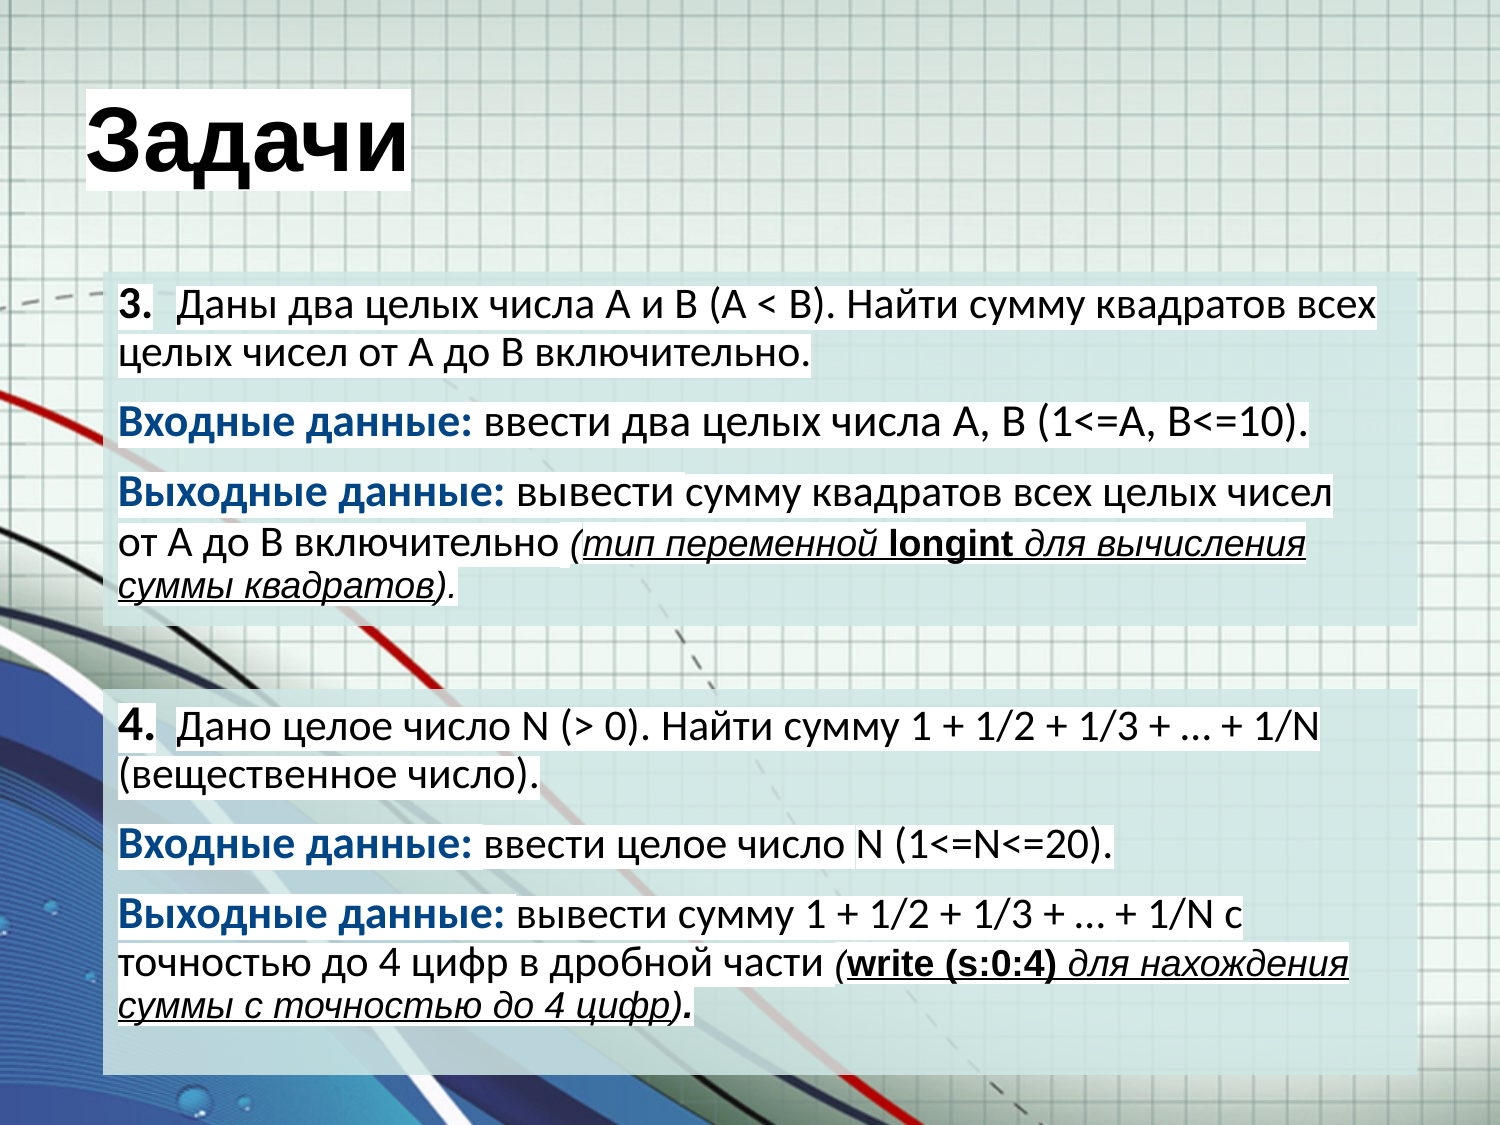

Задачи
# 3.	Даны два целых числа A и B (A < B). Найти сумму квадратов всех целых чисел от A до B включительно.
Входные данные: ввести два целых числа A, B (1<=A, B<=10).
Выходные данные: вывести сумму квадратов всех целых чисел от A до B включительно (тип переменной longint для вычисления суммы квадратов).
4.	Дано целое число N (> 0). Найти сумму 1 + 1/2 + 1/3 + … + 1/N (вещественное число).
Входные данные: ввести целое число N (1<=N<=20).
Выходные данные: вывести сумму 1 + 1/2 + 1/3 + … + 1/N с точностью до 4 цифр в дробной части (write (s:0:4) для нахождения суммы с точностью до 4 цифр).